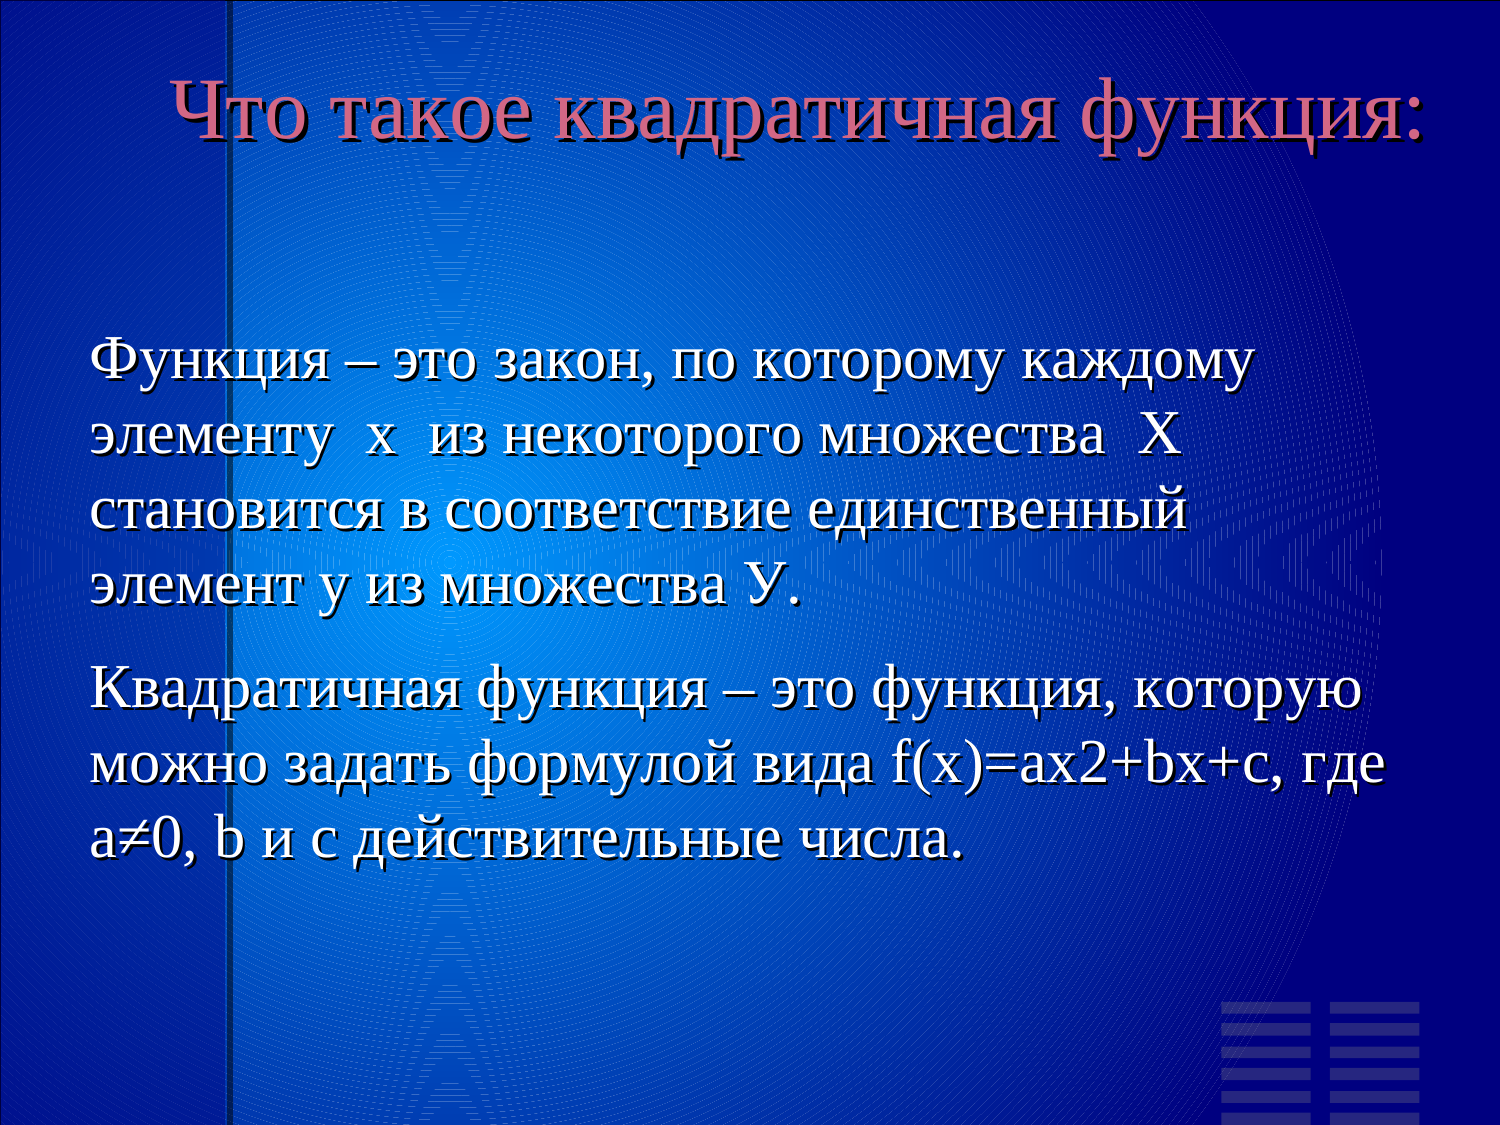

# Что такое квадратичная функция:
Функция – это закон, по которому каждому элементу x из некоторого множества Х становится в соответствие единственный элемент у из множества У.
Квадратичная функция – это функция, которую можно задать формулой вида f(x)=ax2+bx+c, где a≠0, b и с действительные числа.